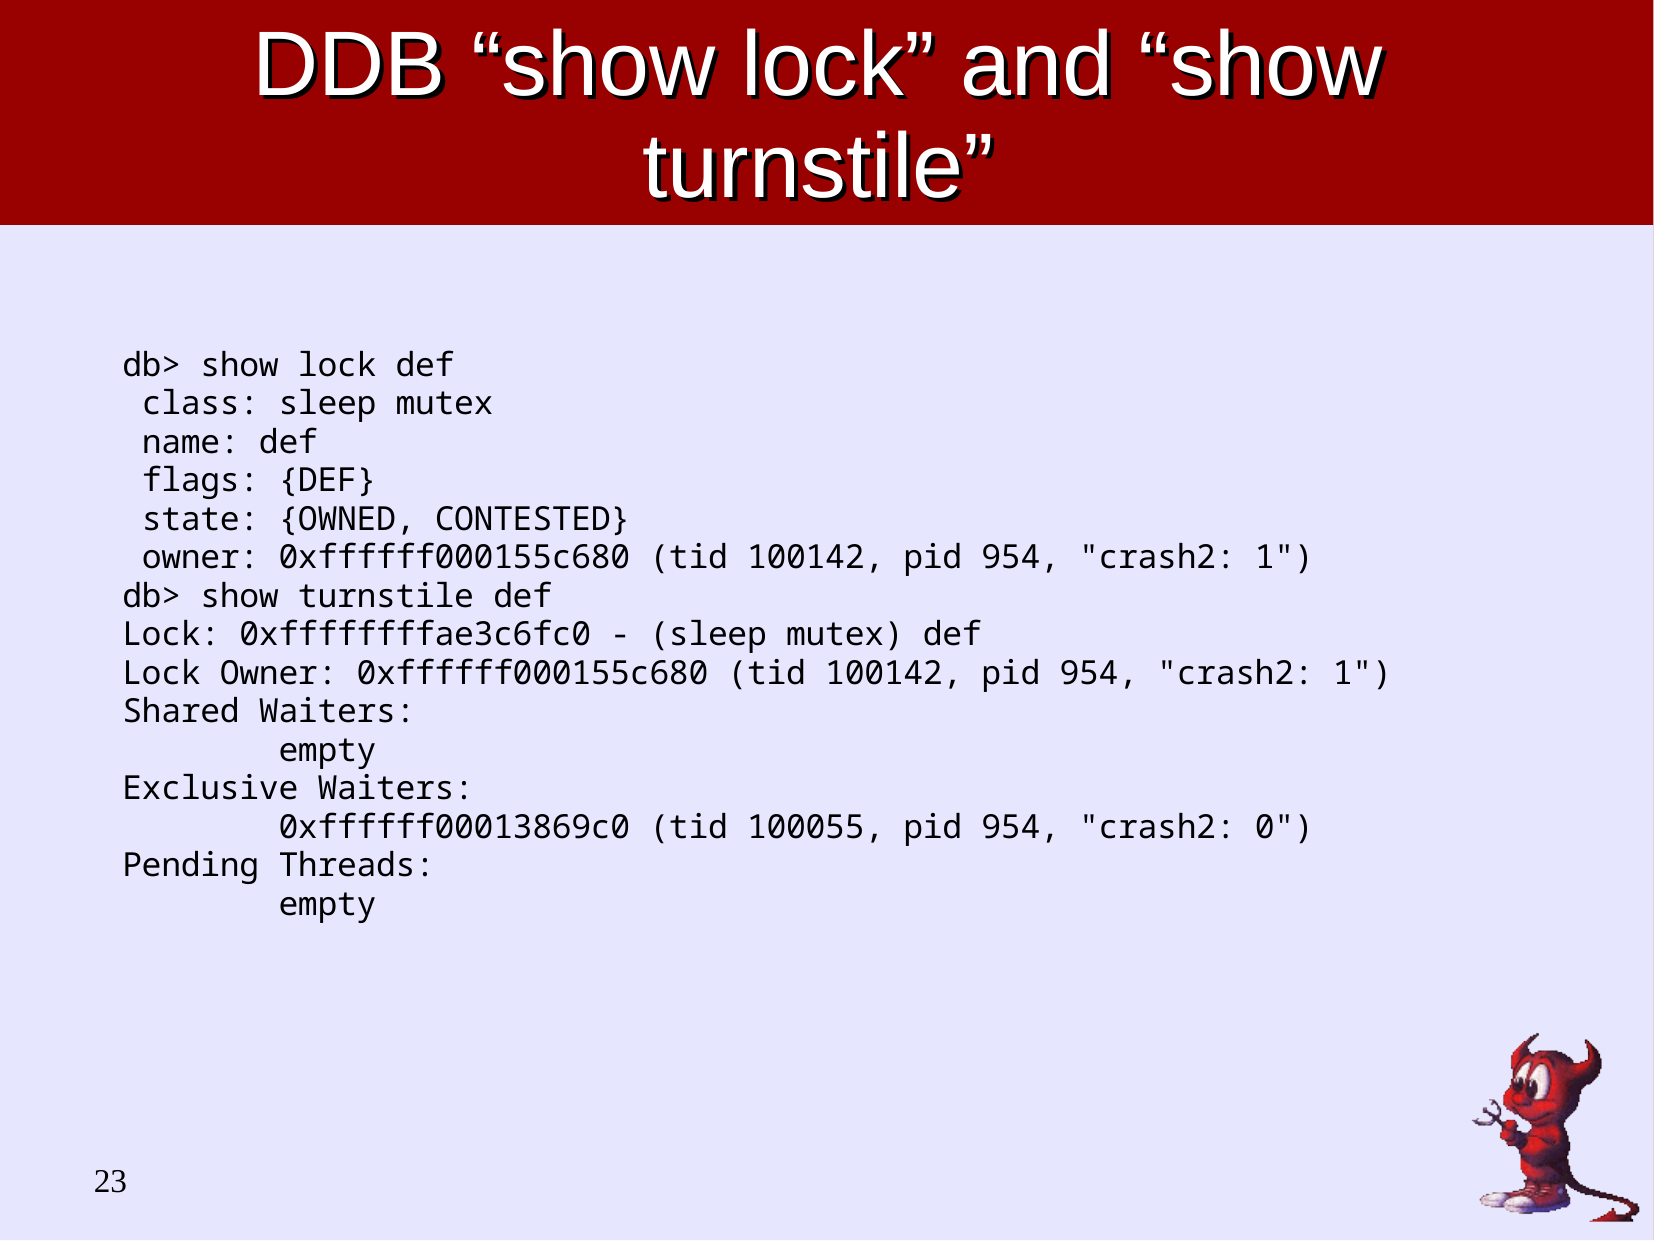

# DDB “show lock” and “show turnstile”